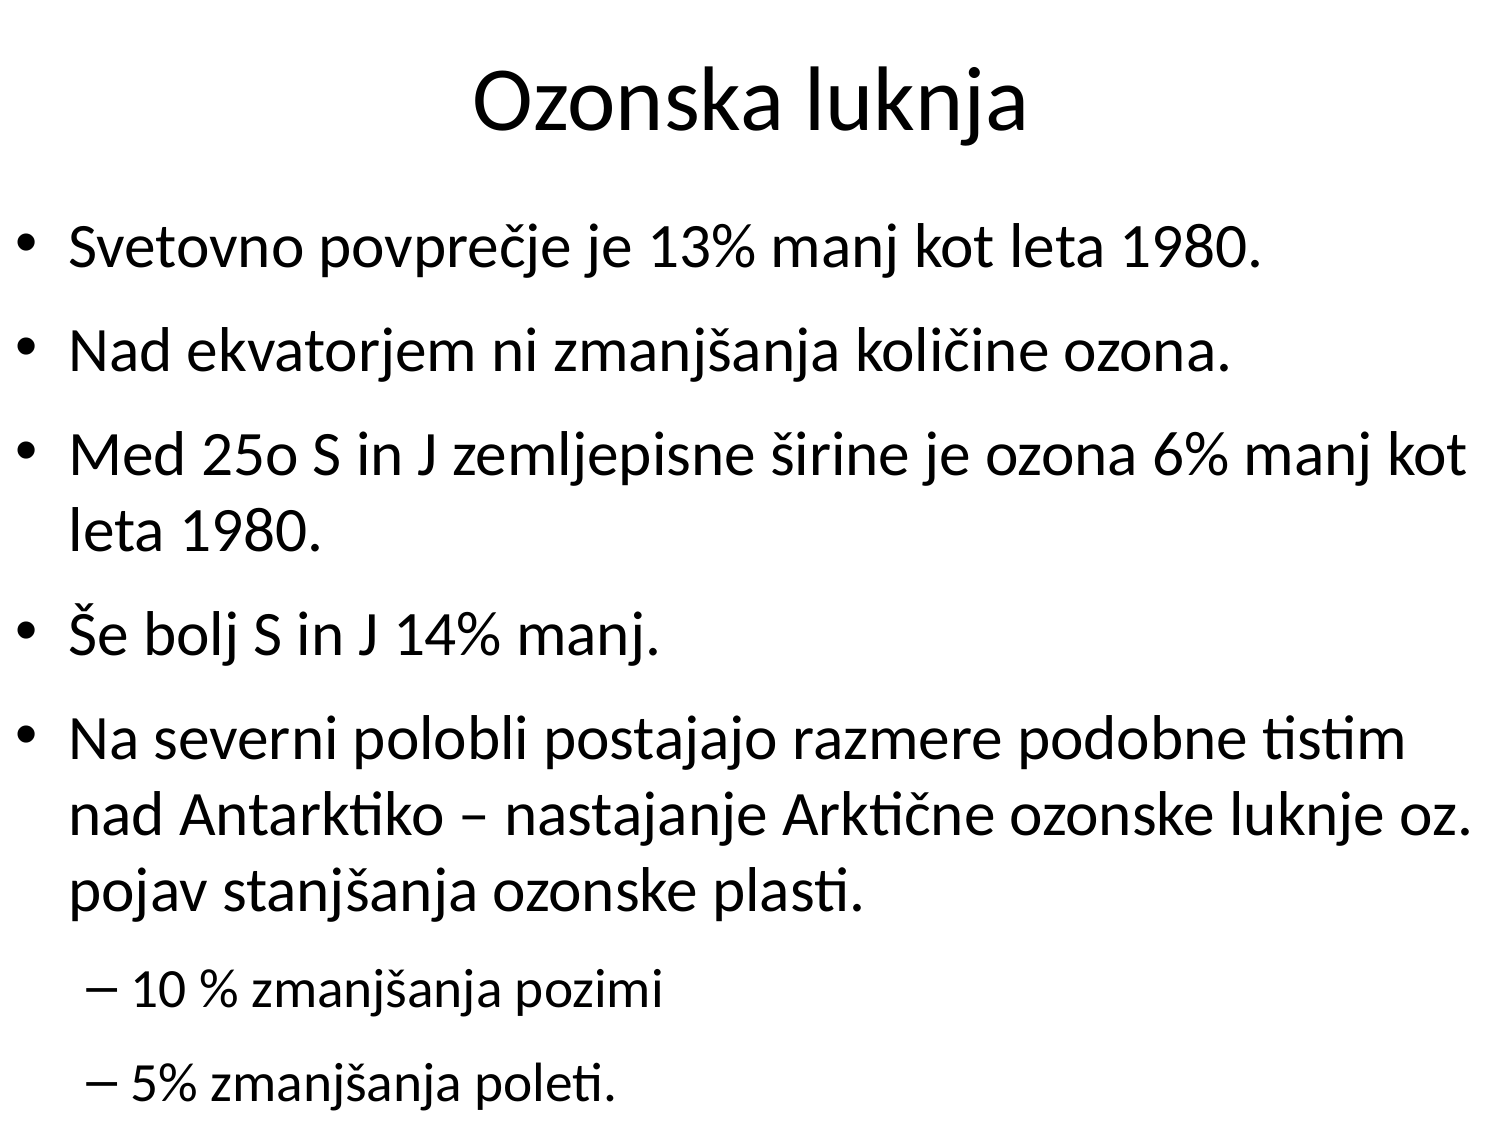

# Ozonska luknja
Svetovno povprečje je 13% manj kot leta 1980.
Nad ekvatorjem ni zmanjšanja količine ozona.
Med 25o S in J zemljepisne širine je ozona 6% manj kot leta 1980.
Še bolj S in J 14% manj.
Na severni polobli postajajo razmere podobne tistim nad Antarktiko – nastajanje Arktične ozonske luknje oz. pojav stanjšanja ozonske plasti.
10 % zmanjšanja pozimi
5% zmanjšanja poleti.